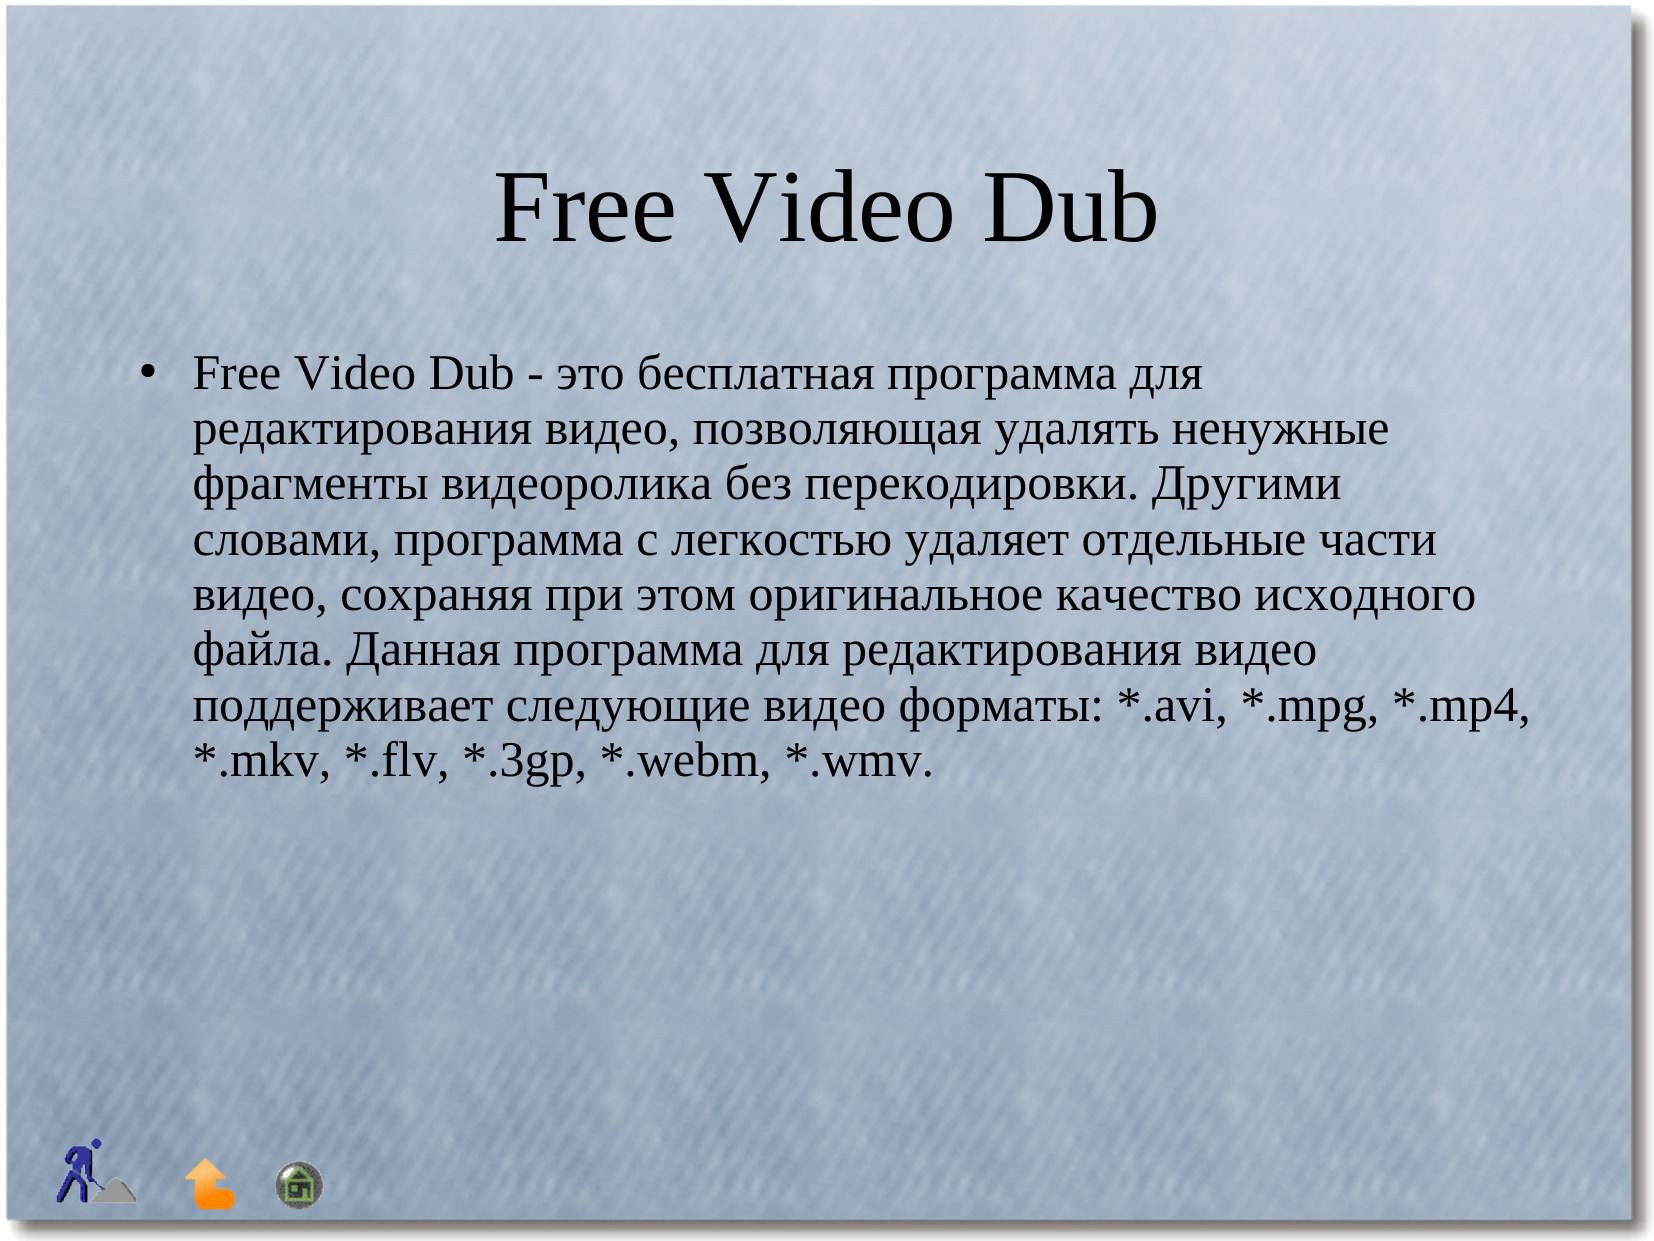

# Free Video Dub
Free Video Dub - это бесплатная программа для редактирования видео, позволяющая удалять ненужные фрагменты видеоролика без перекодировки. Другими словами, программа с легкостью удаляет отдельные части видео, сохраняя при этом оригинальное качество исходного файла. Данная программа для редактирования видео поддерживает следующие видео форматы: *.avi, *.mpg, *.mp4, *.mkv, *.flv, *.3gp, *.webm, *.wmv.